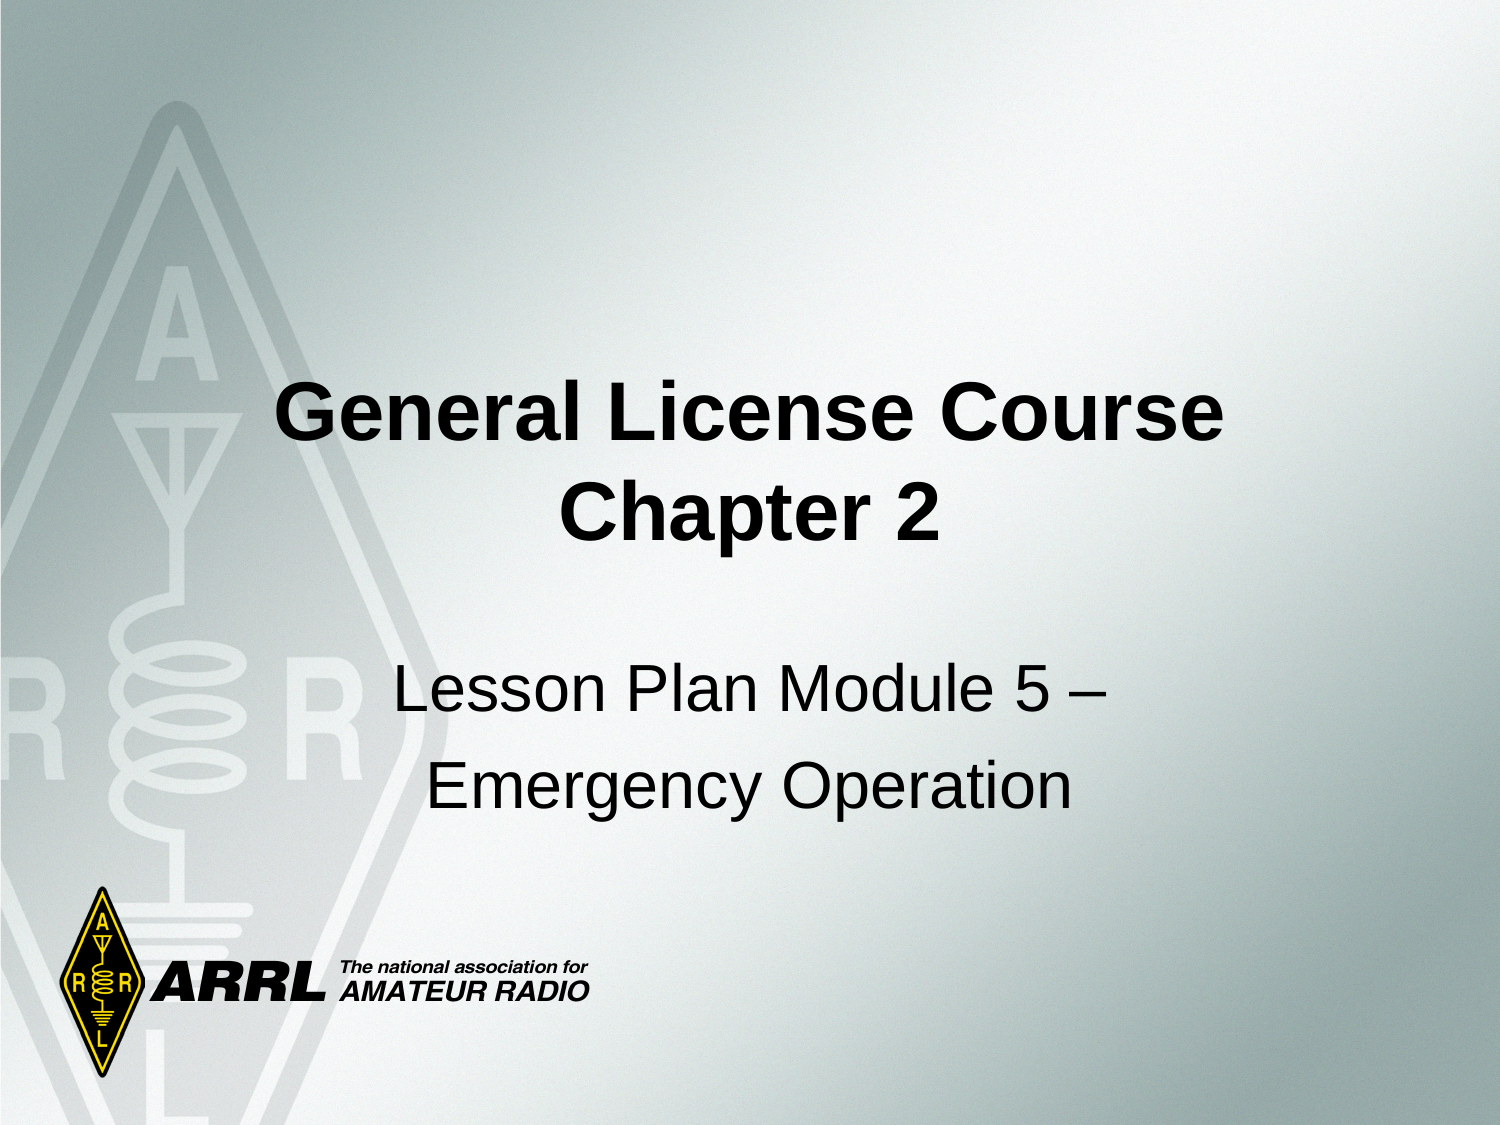

# General License Course Chapter 2
Lesson Plan Module 5 –
Emergency Operation